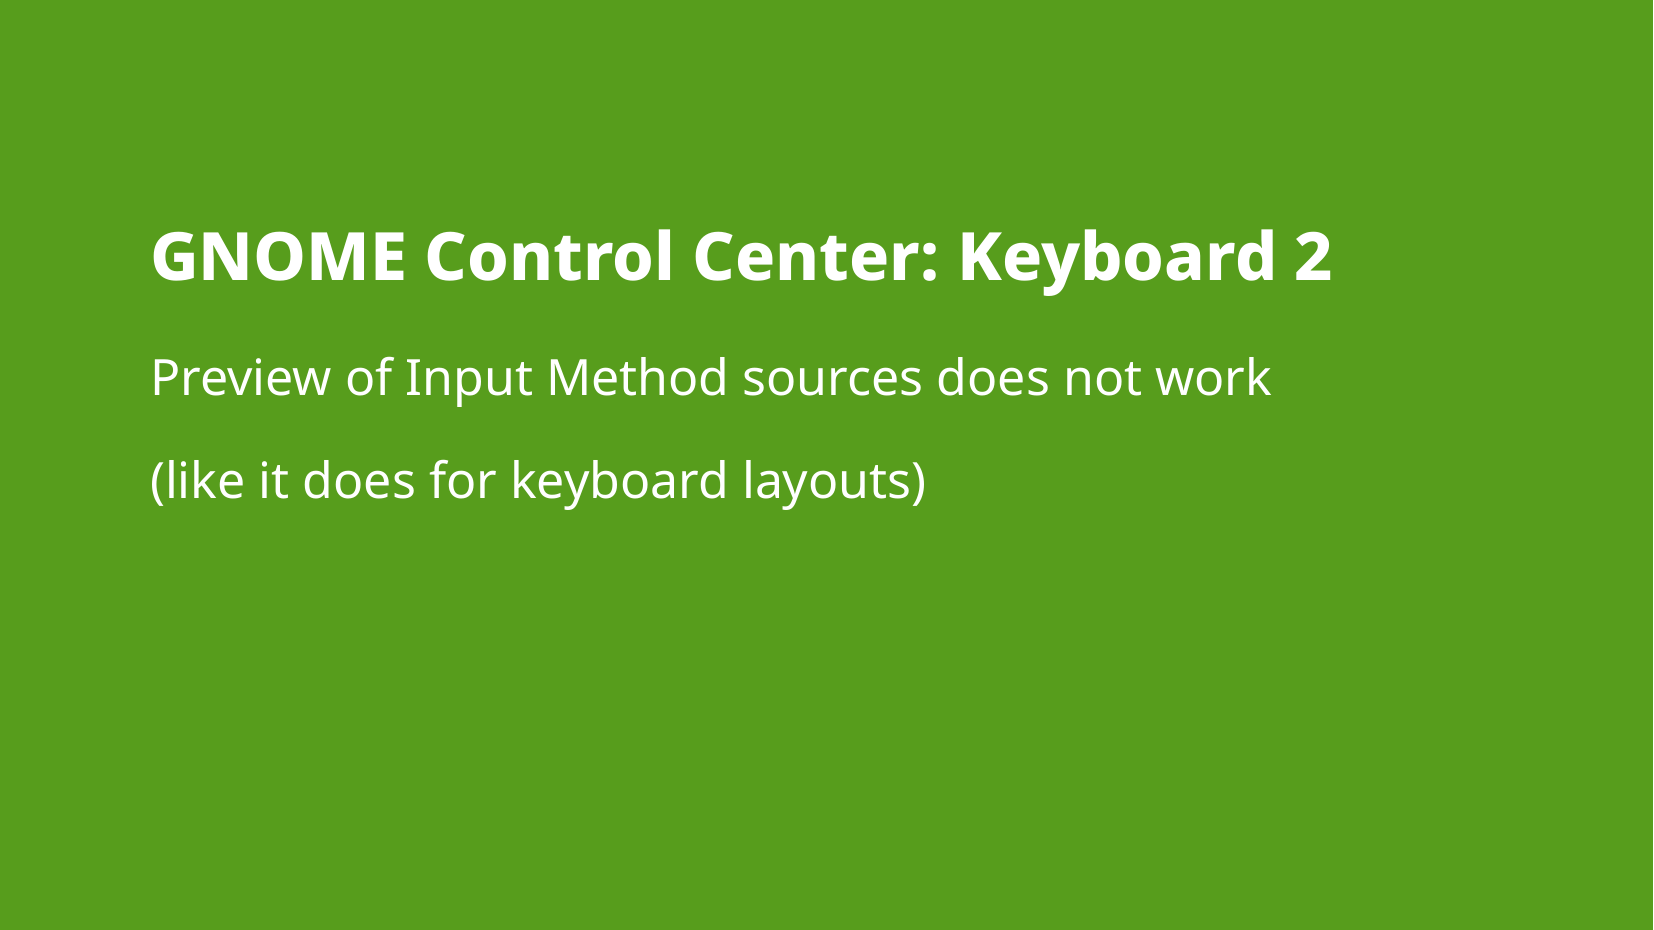

# GNOME Control Center: Keyboard 2
Preview of Input Method sources does not work
(like it does for keyboard layouts)